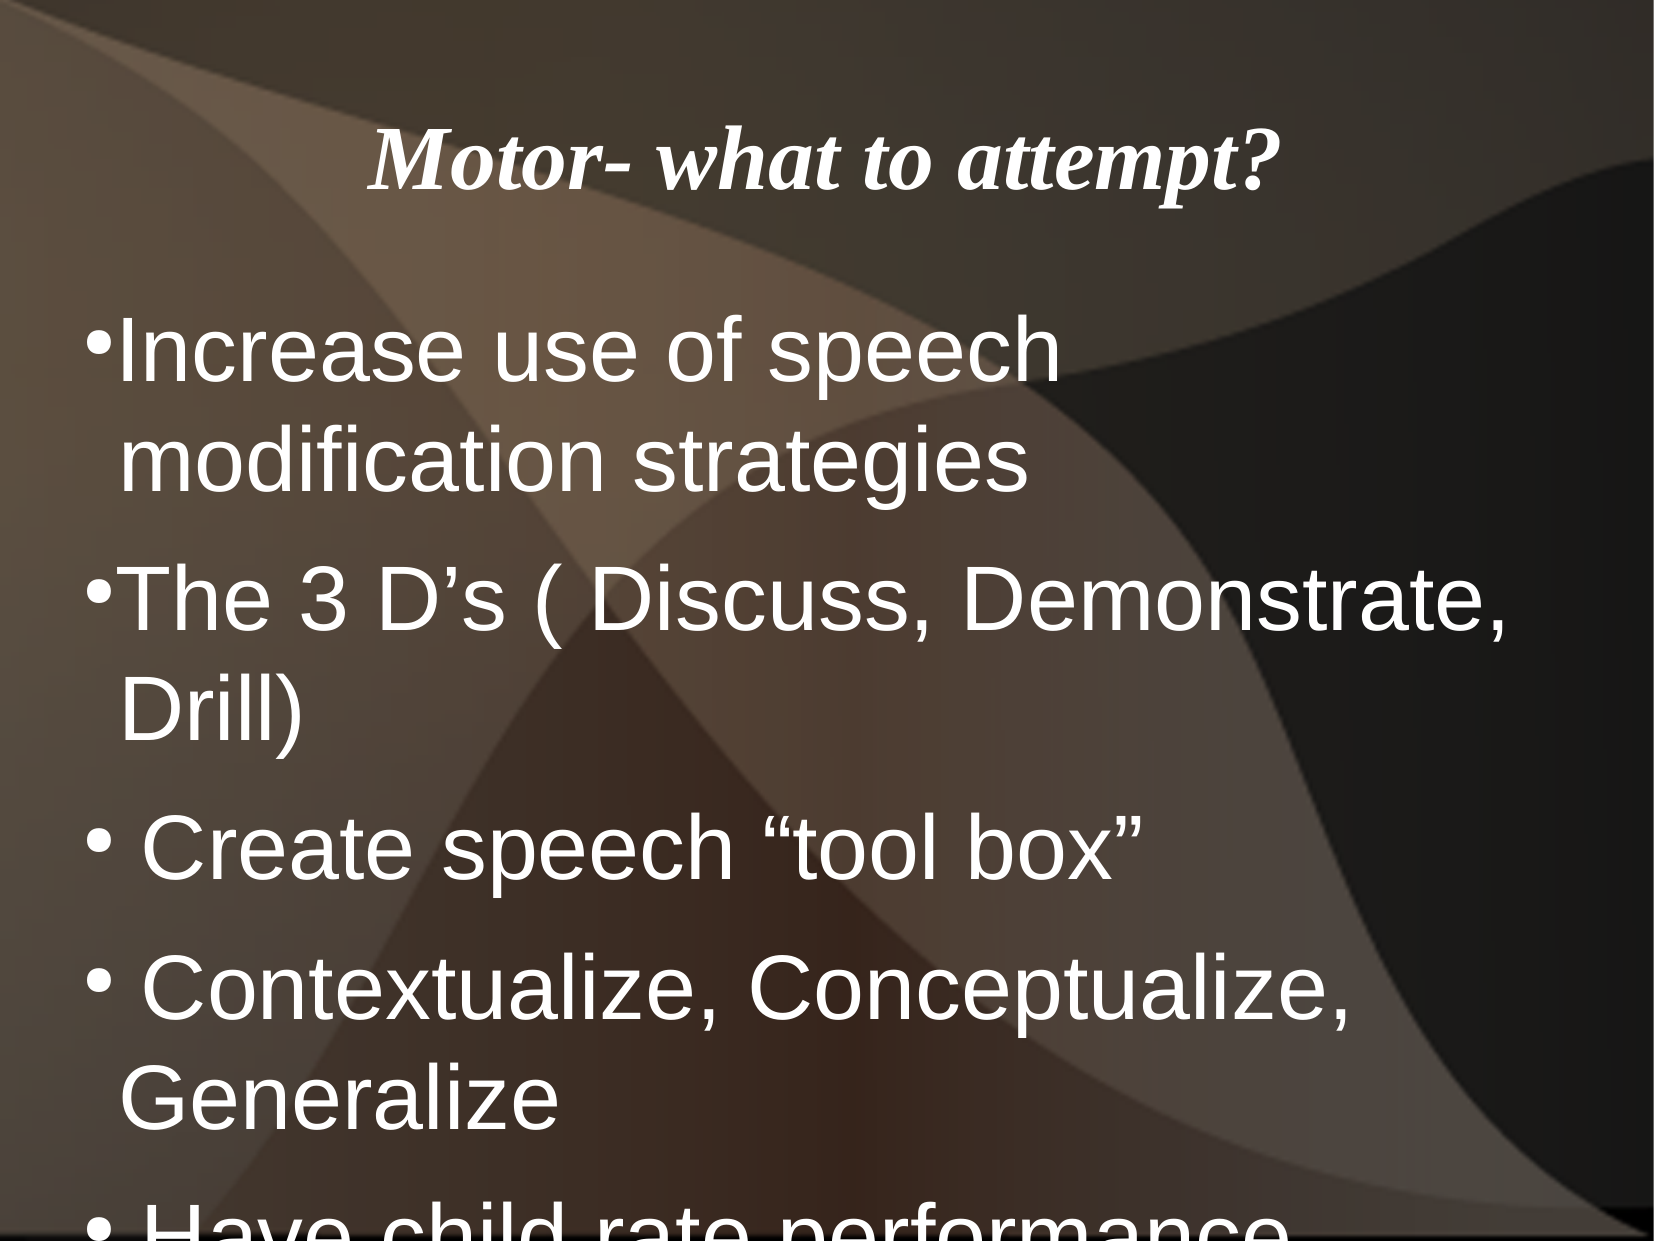

# Motor- what to attempt?
Increase use of speech modification strategies
The 3 D’s ( Discuss, Demonstrate, Drill)
 Create speech “tool box”
 Contextualize, Conceptualize, Generalize
 Have child rate performance